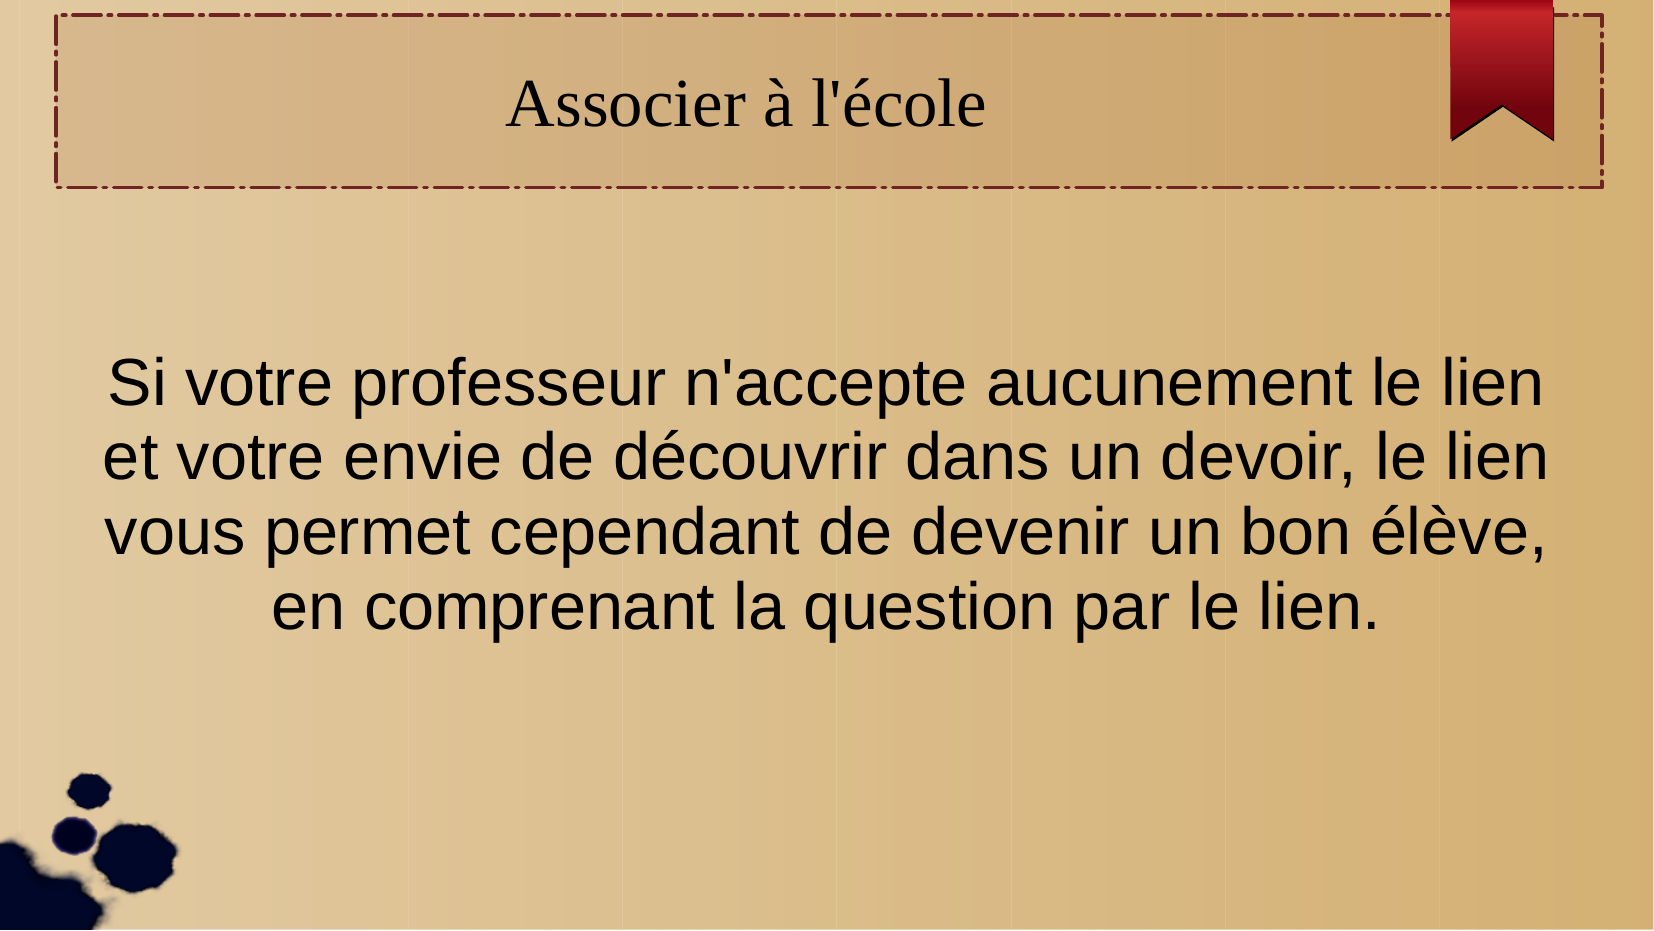

# Associer à l'école
Si votre professeur n'accepte aucunement le lien et votre envie de découvrir dans un devoir, le lien vous permet cependant de devenir un bon élève, en comprenant la question par le lien.